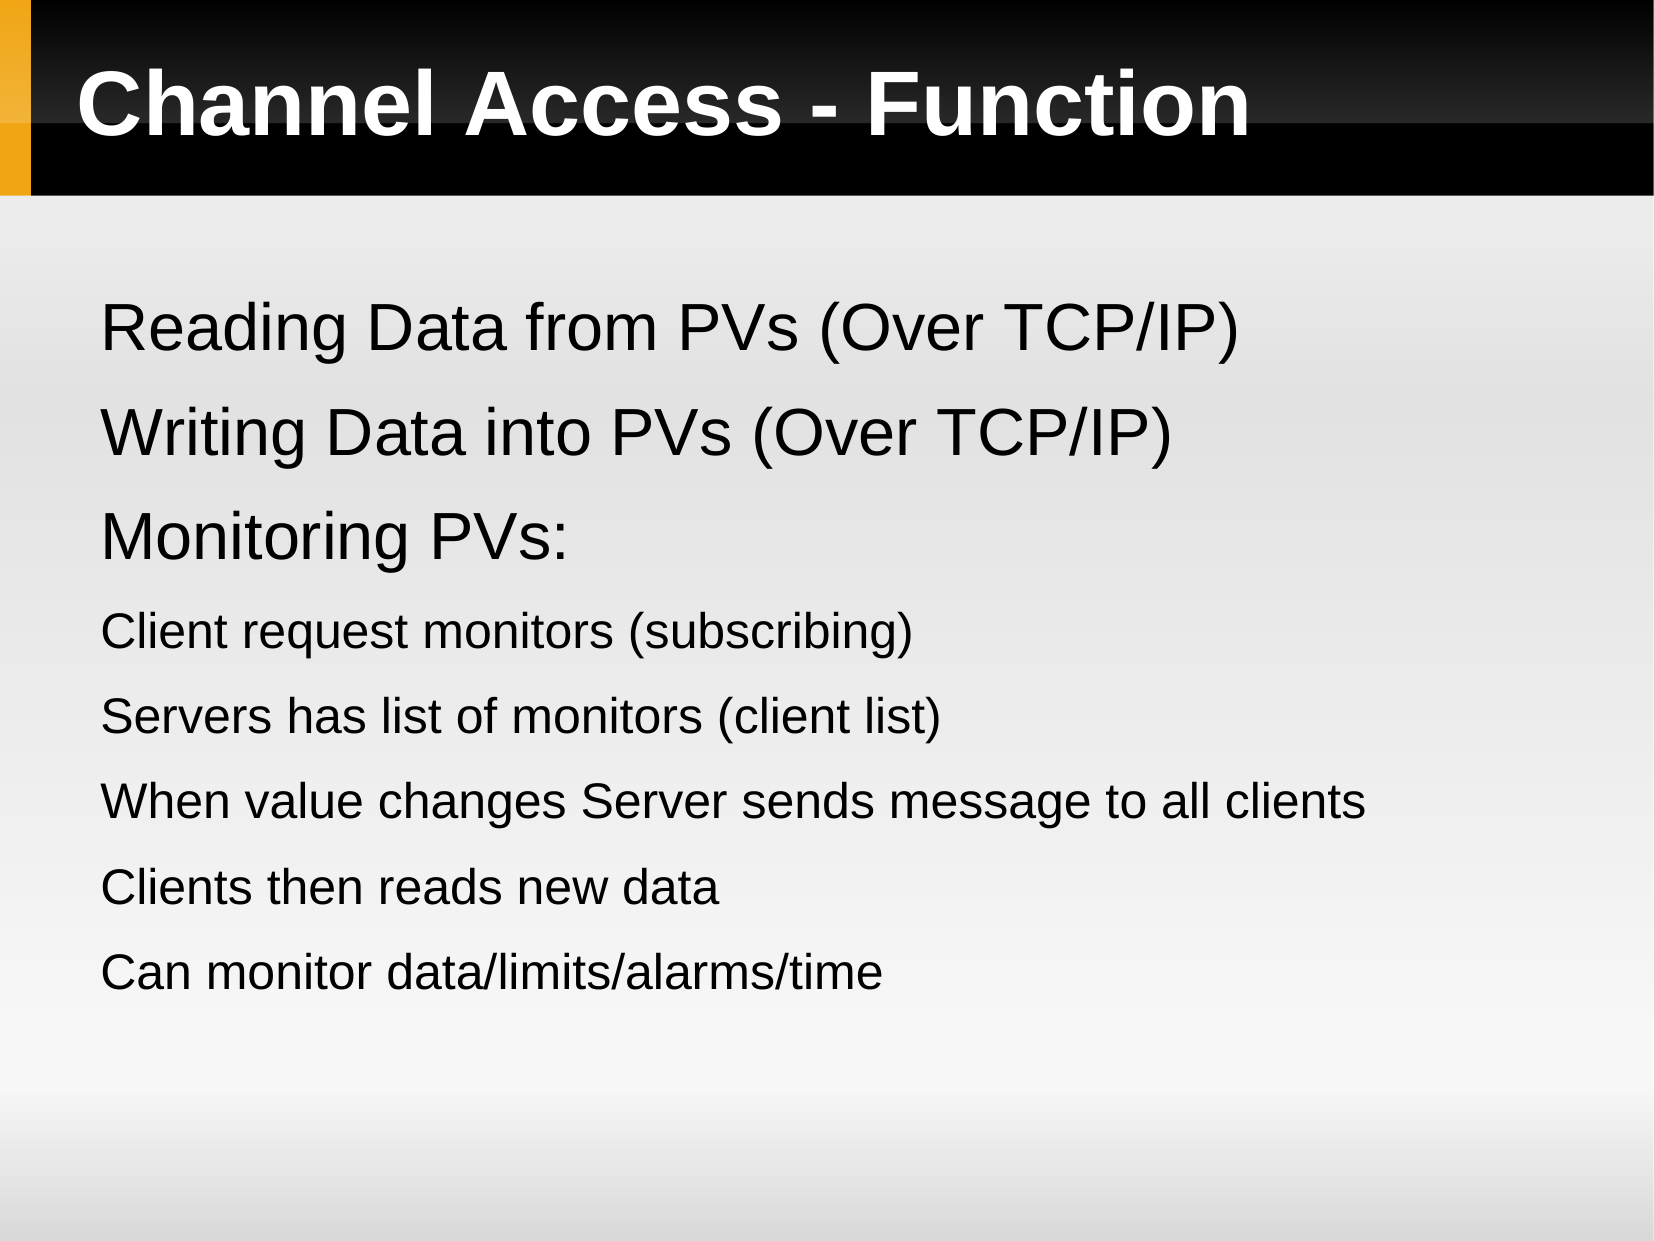

# Channel Access - Function
Reading Data from PVs (Over TCP/IP)
Writing Data into PVs (Over TCP/IP)
Monitoring PVs:
Client request monitors (subscribing)
Servers has list of monitors (client list)
When value changes Server sends message to all clients
Clients then reads new data
Can monitor data/limits/alarms/time